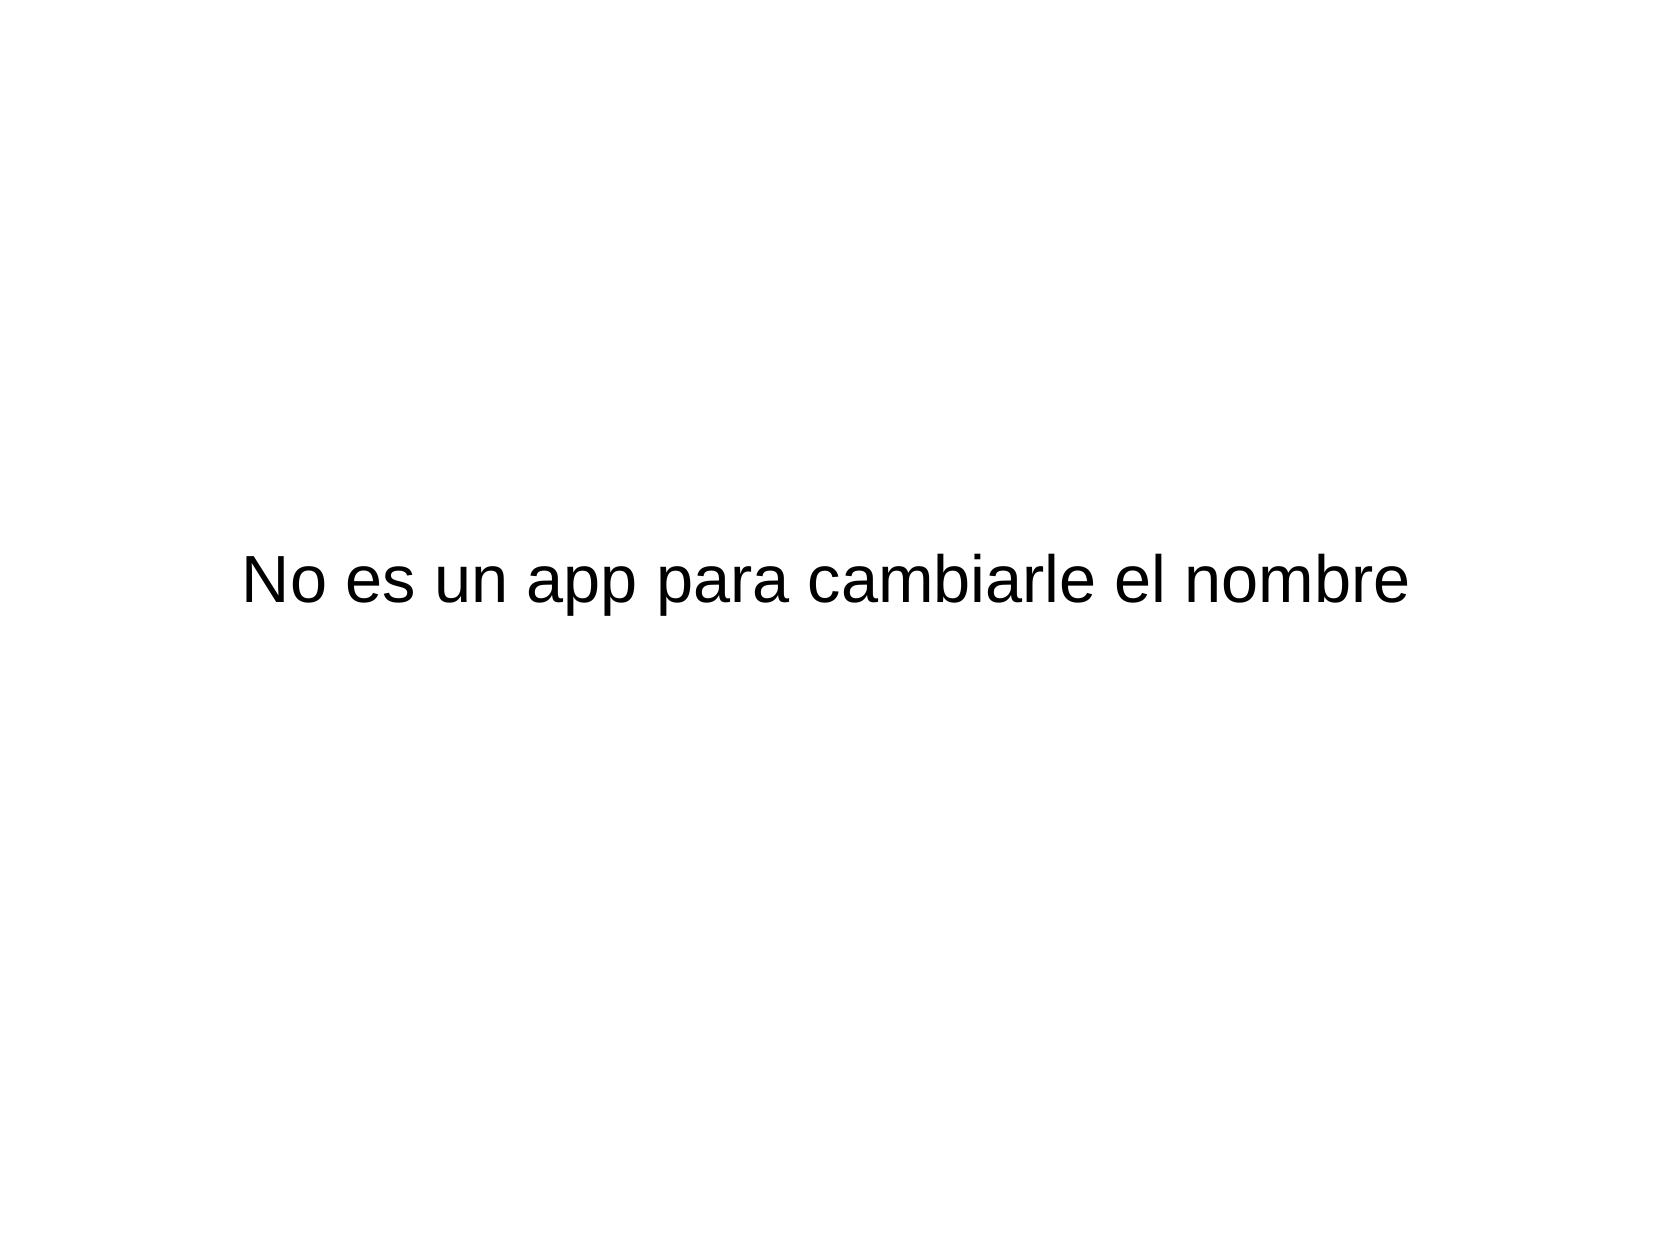

# No es un app para cambiarle el nombre